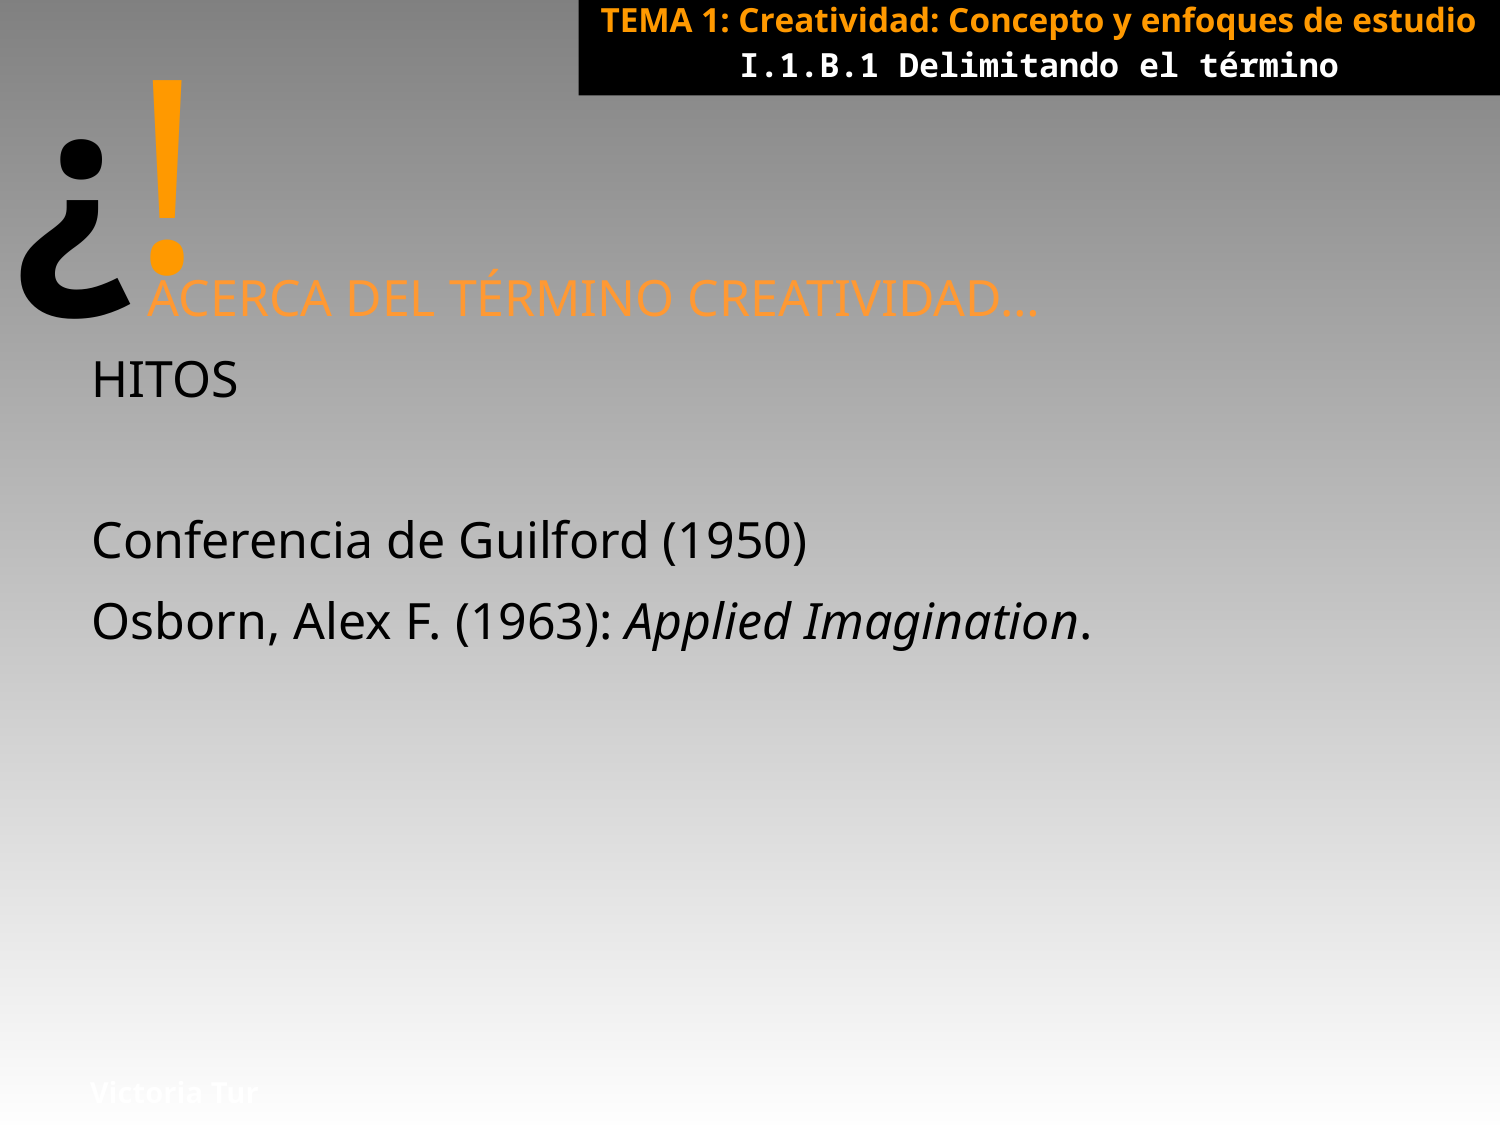

TEMA 1: Creatividad: Concepto y enfoques de estudio
I.1.B.1 Delimitando el término
# ACERCA DEL TÉRMINO CREATIVIDAD…
HITOS
Conferencia de Guilford (1950)
Osborn, Alex F. (1963): Applied Imagination.